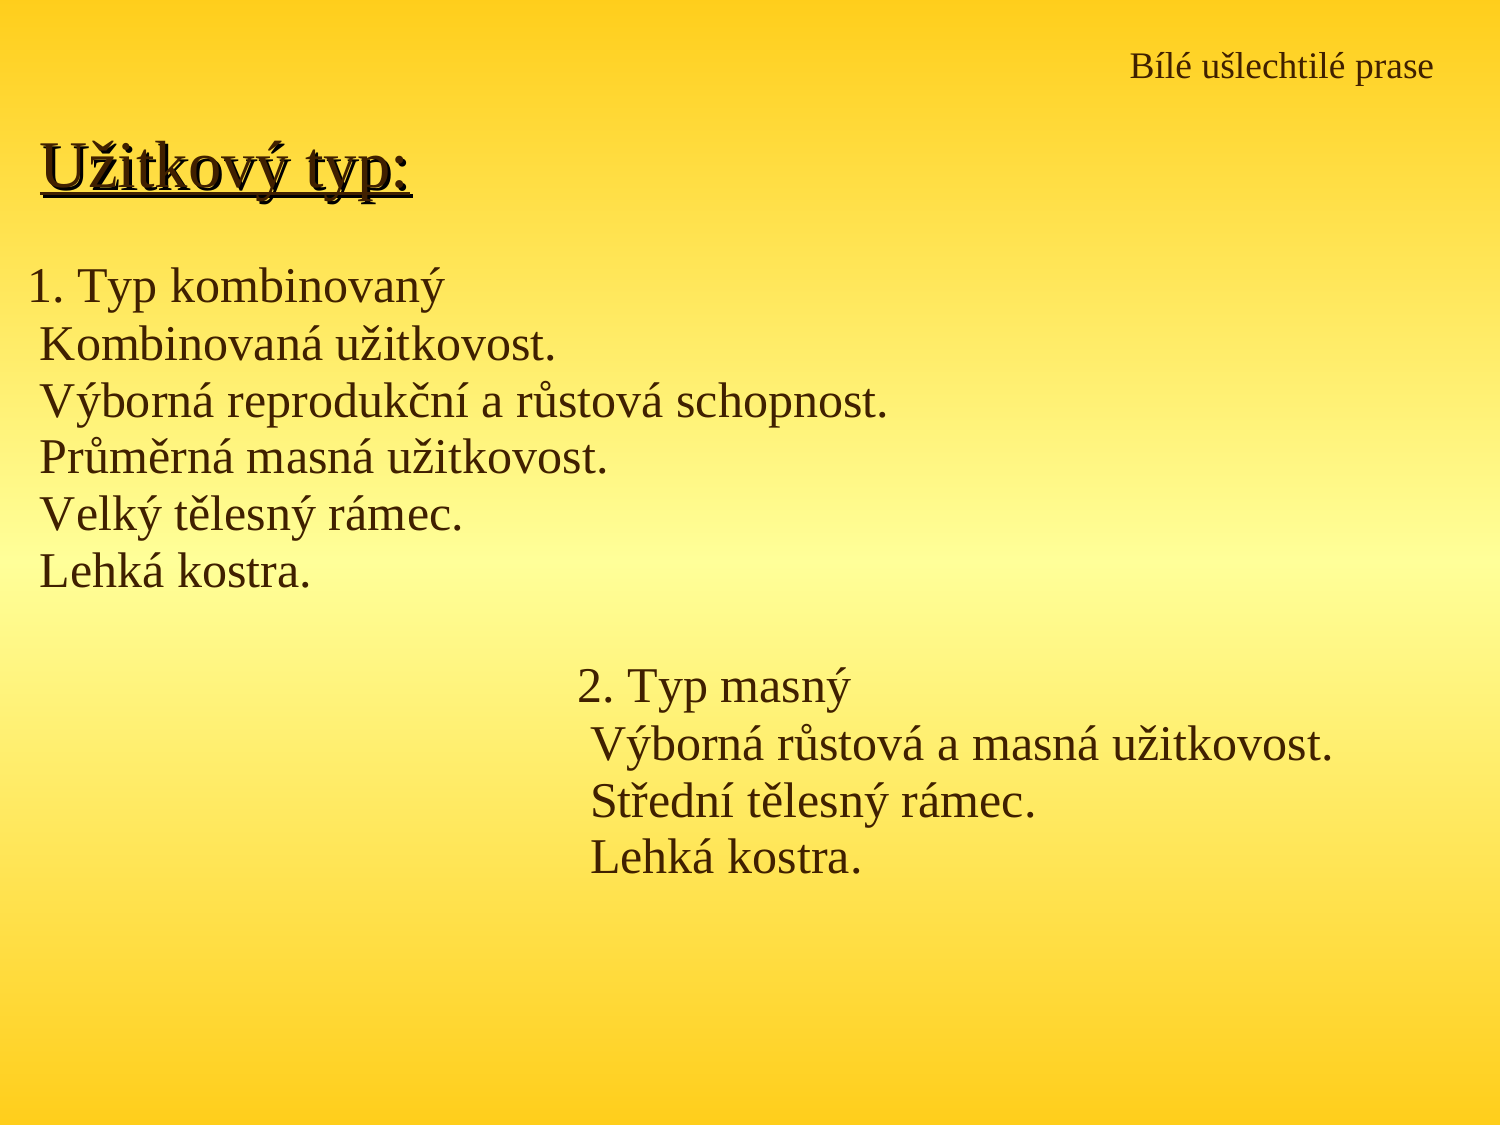

Bílé ušlechtilé prase
Užitkový typ:
1. Typ kombinovaný
 Kombinovaná užitkovost.
 Výborná reprodukční a růstová schopnost.
 Průměrná masná užitkovost.
 Velký tělesný rámec.
 Lehká kostra.
2. Typ masný
 Výborná růstová a masná užitkovost.
 Střední tělesný rámec.
 Lehká kostra.